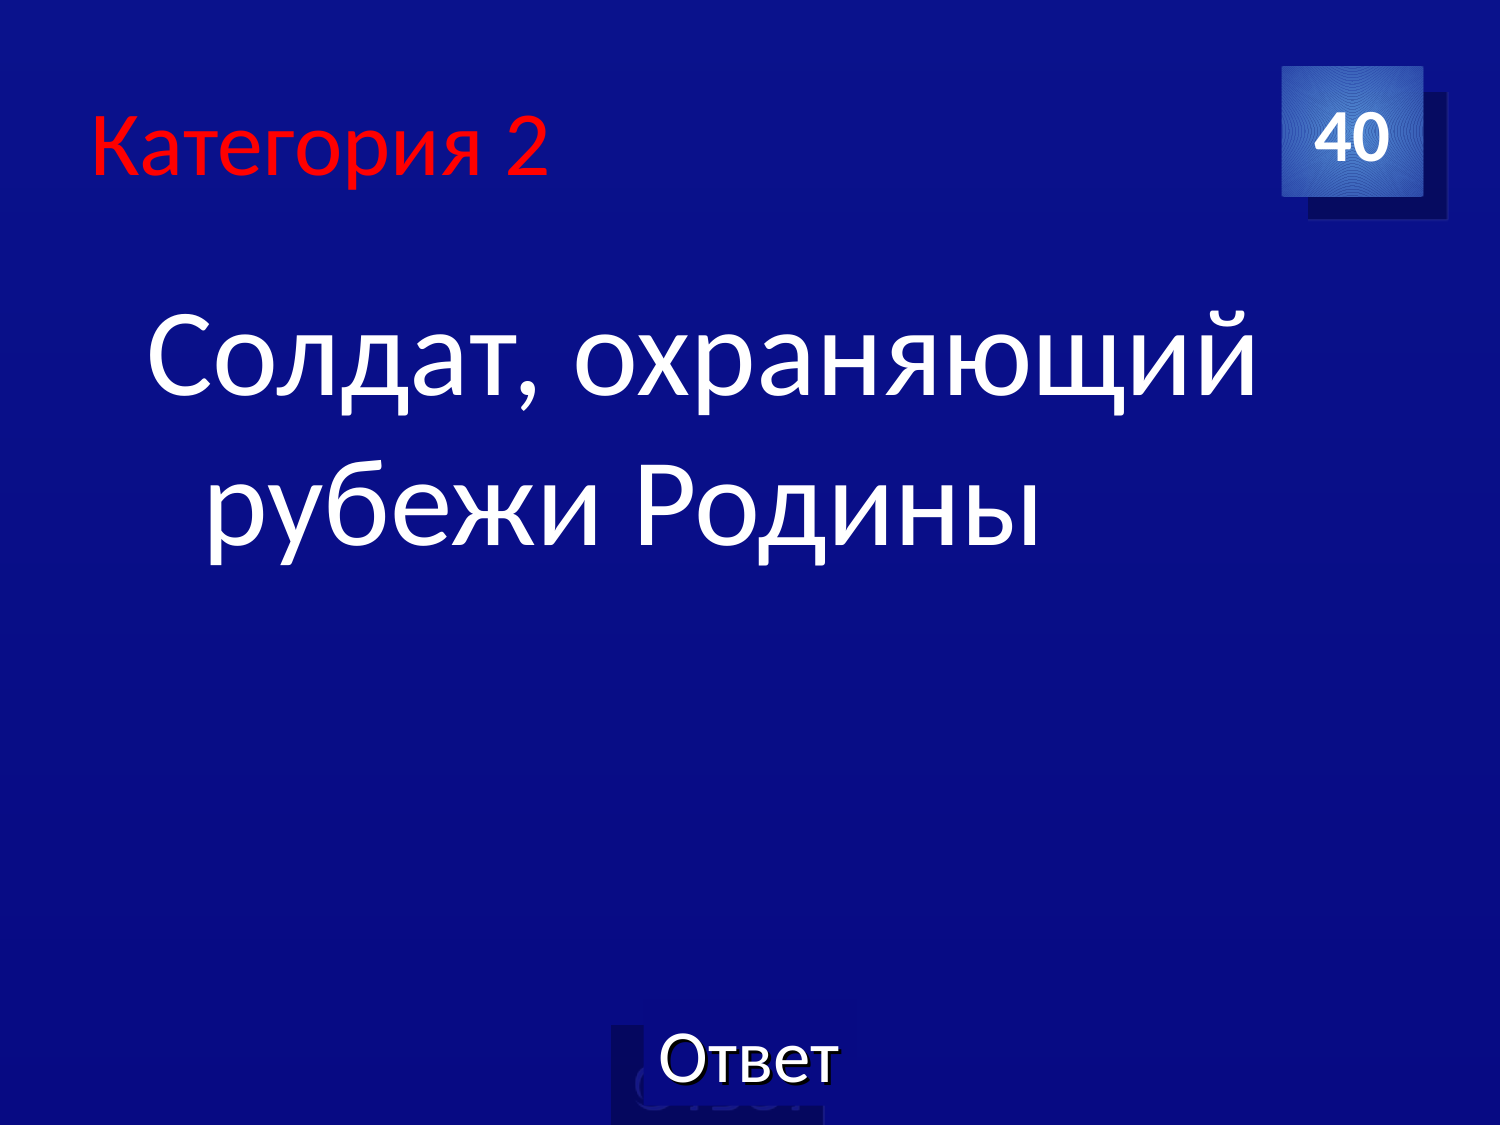

# Категория 2
40
Солдат, охраняющий рубежи Родины